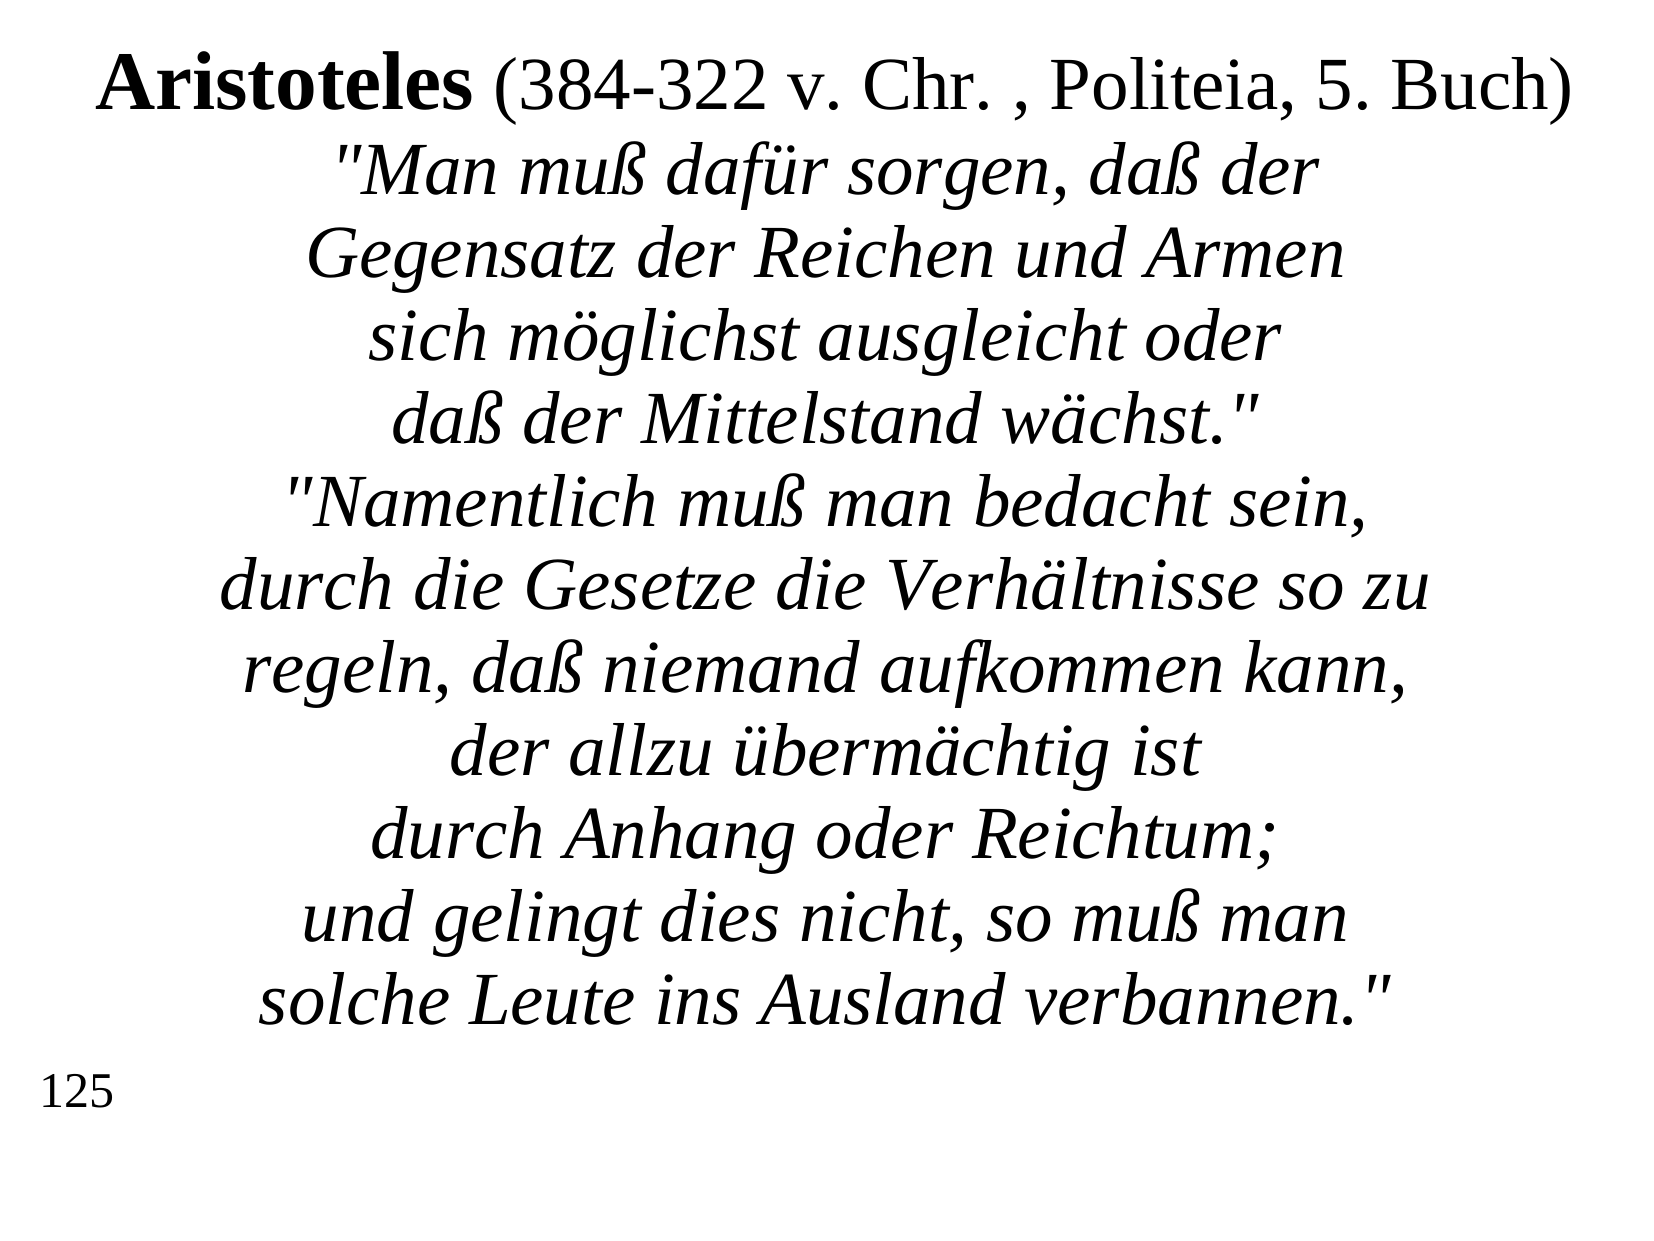

Aristoteles (384-322 v. Chr. , Politeia, 5. Buch)
"Man muß dafür sorgen, daß der
Gegensatz der Reichen und Armen
sich möglichst ausgleicht oder
daß der Mittelstand wächst."
"Namentlich muß man bedacht sein,
durch die Gesetze die Verhältnisse so zu
regeln, daß niemand aufkommen kann,
der allzu übermächtig ist
durch Anhang oder Reichtum;
und gelingt dies nicht, so muß man
solche Leute ins Ausland verbannen."